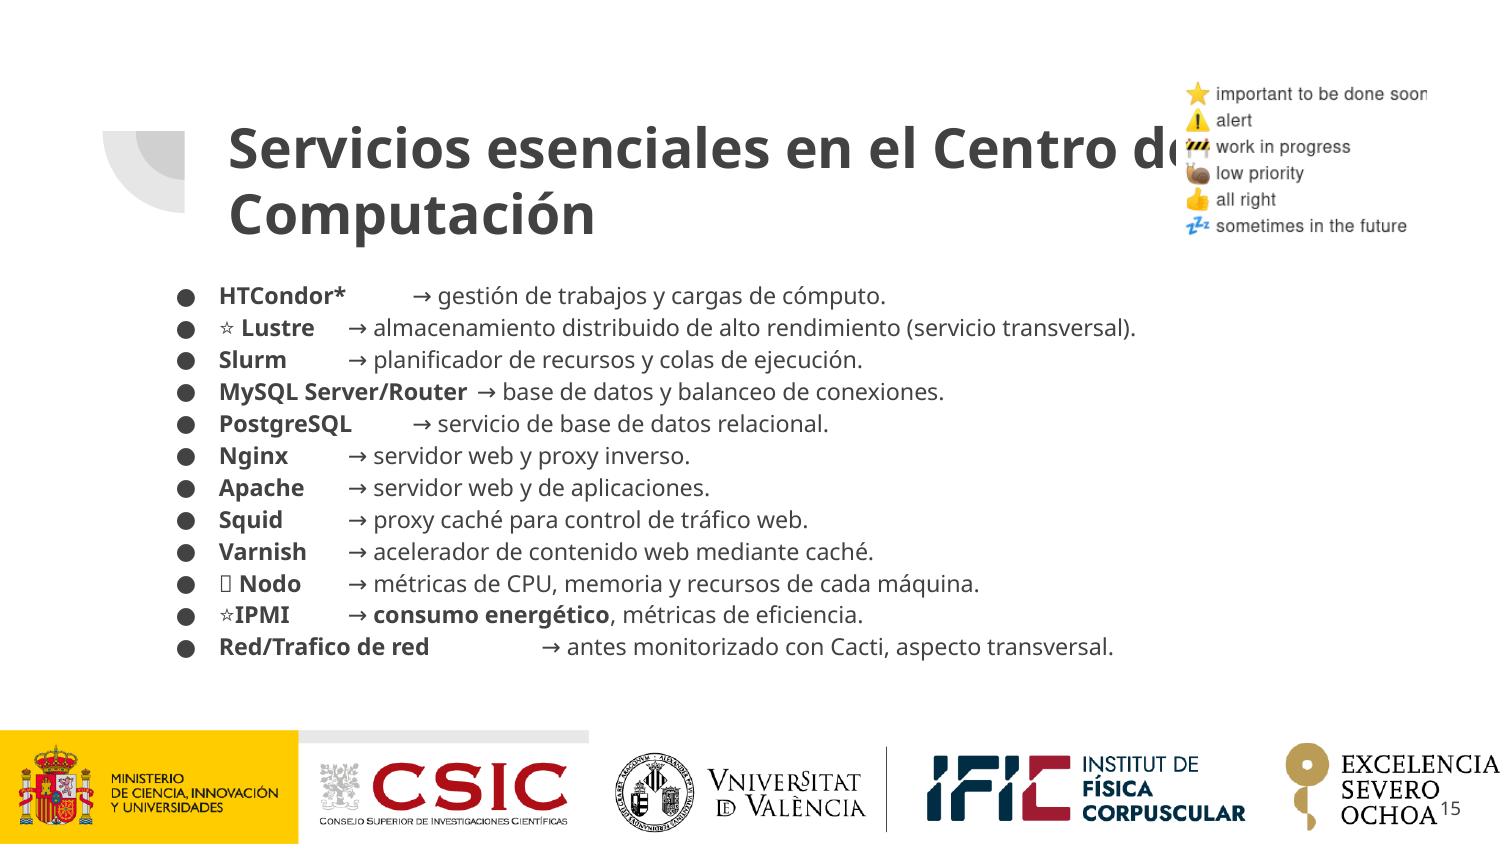

# Servicios esenciales en el Centro de Computación
HTCondor* 			→ gestión de trabajos y cargas de cómputo.
🚧⭐ Lustre 			→ almacenamiento distribuido de alto rendimiento (servicio transversal).
Slurm 			→ planificador de recursos y colas de ejecución.
MySQL Server/Router 	→ base de datos y balanceo de conexiones.
PostgreSQL 			→ servicio de base de datos relacional.
Nginx 			→ servidor web y proxy inverso.
Apache			→ servidor web y de aplicaciones.
Squid 				→ proxy caché para control de tráfico web.
Varnish 			→ acelerador de contenido web mediante caché.
🚧 Nodo 			→ métricas de CPU, memoria y recursos de cada máquina.
🚧⭐IPMI 			→ consumo energético, métricas de eficiencia.
Red/Trafico de red 		→ antes monitorizado con Cacti, aspecto transversal.